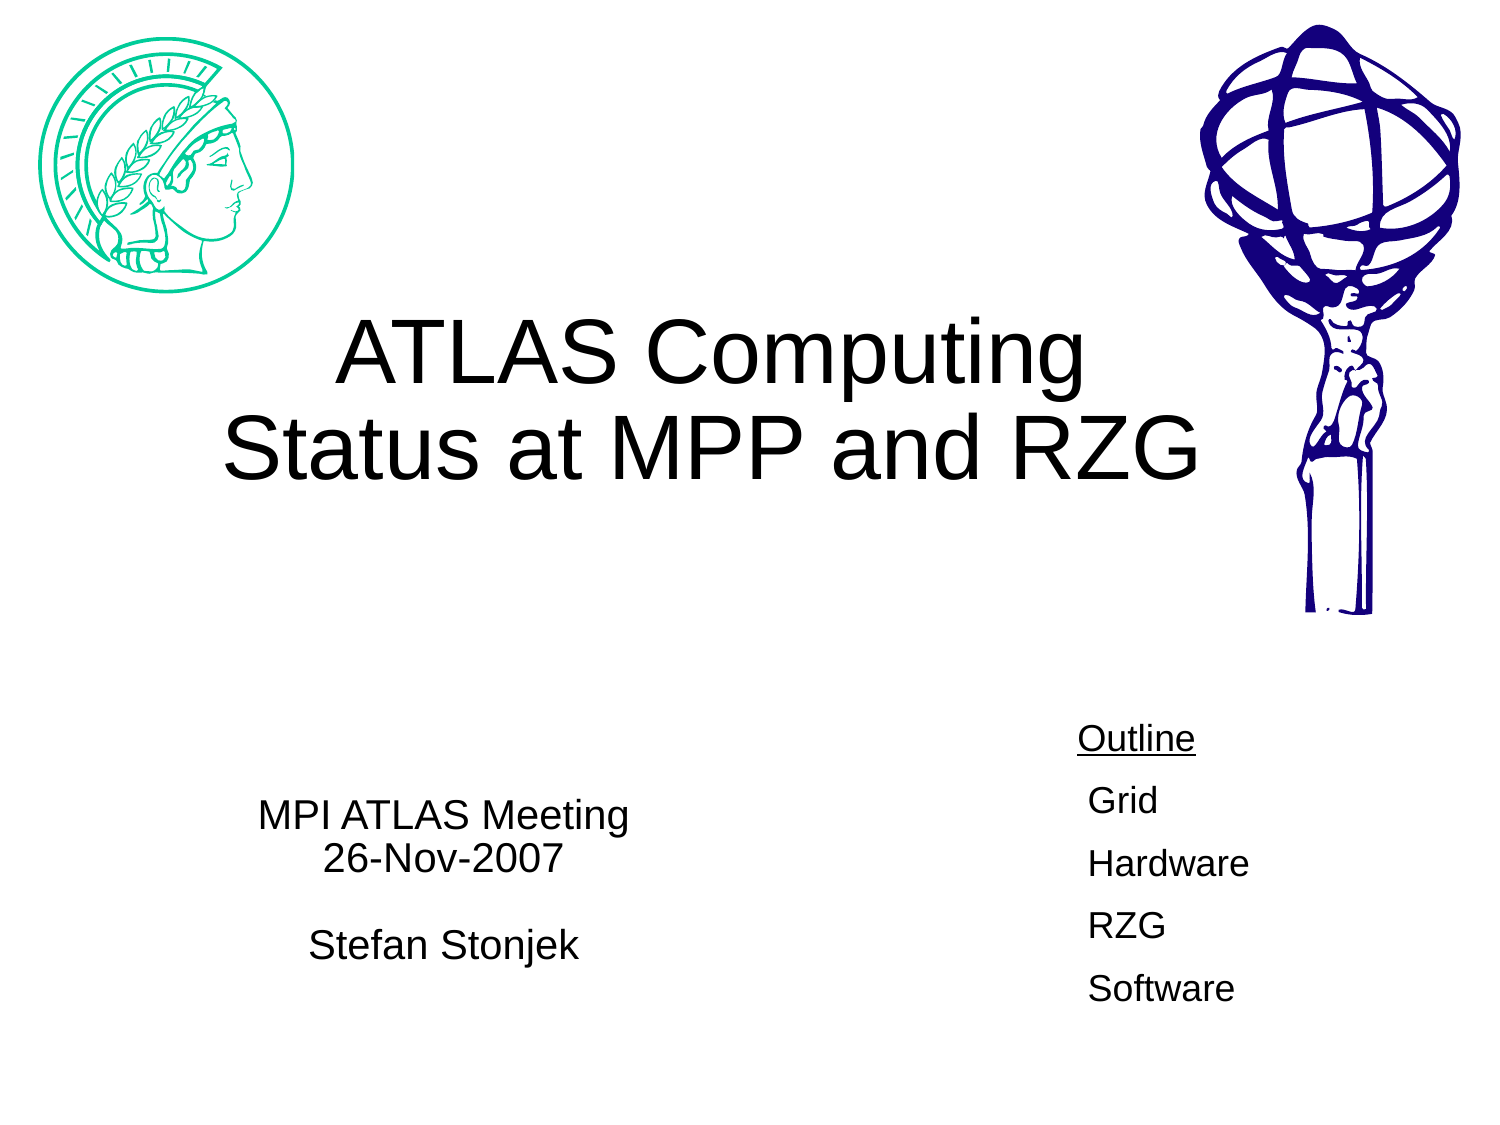

# ATLAS Computing Status at MPP and RZG
Outline
 Grid
 Hardware
 RZG
 Software
MPI ATLAS Meeting
26-Nov-2007
Stefan Stonjek